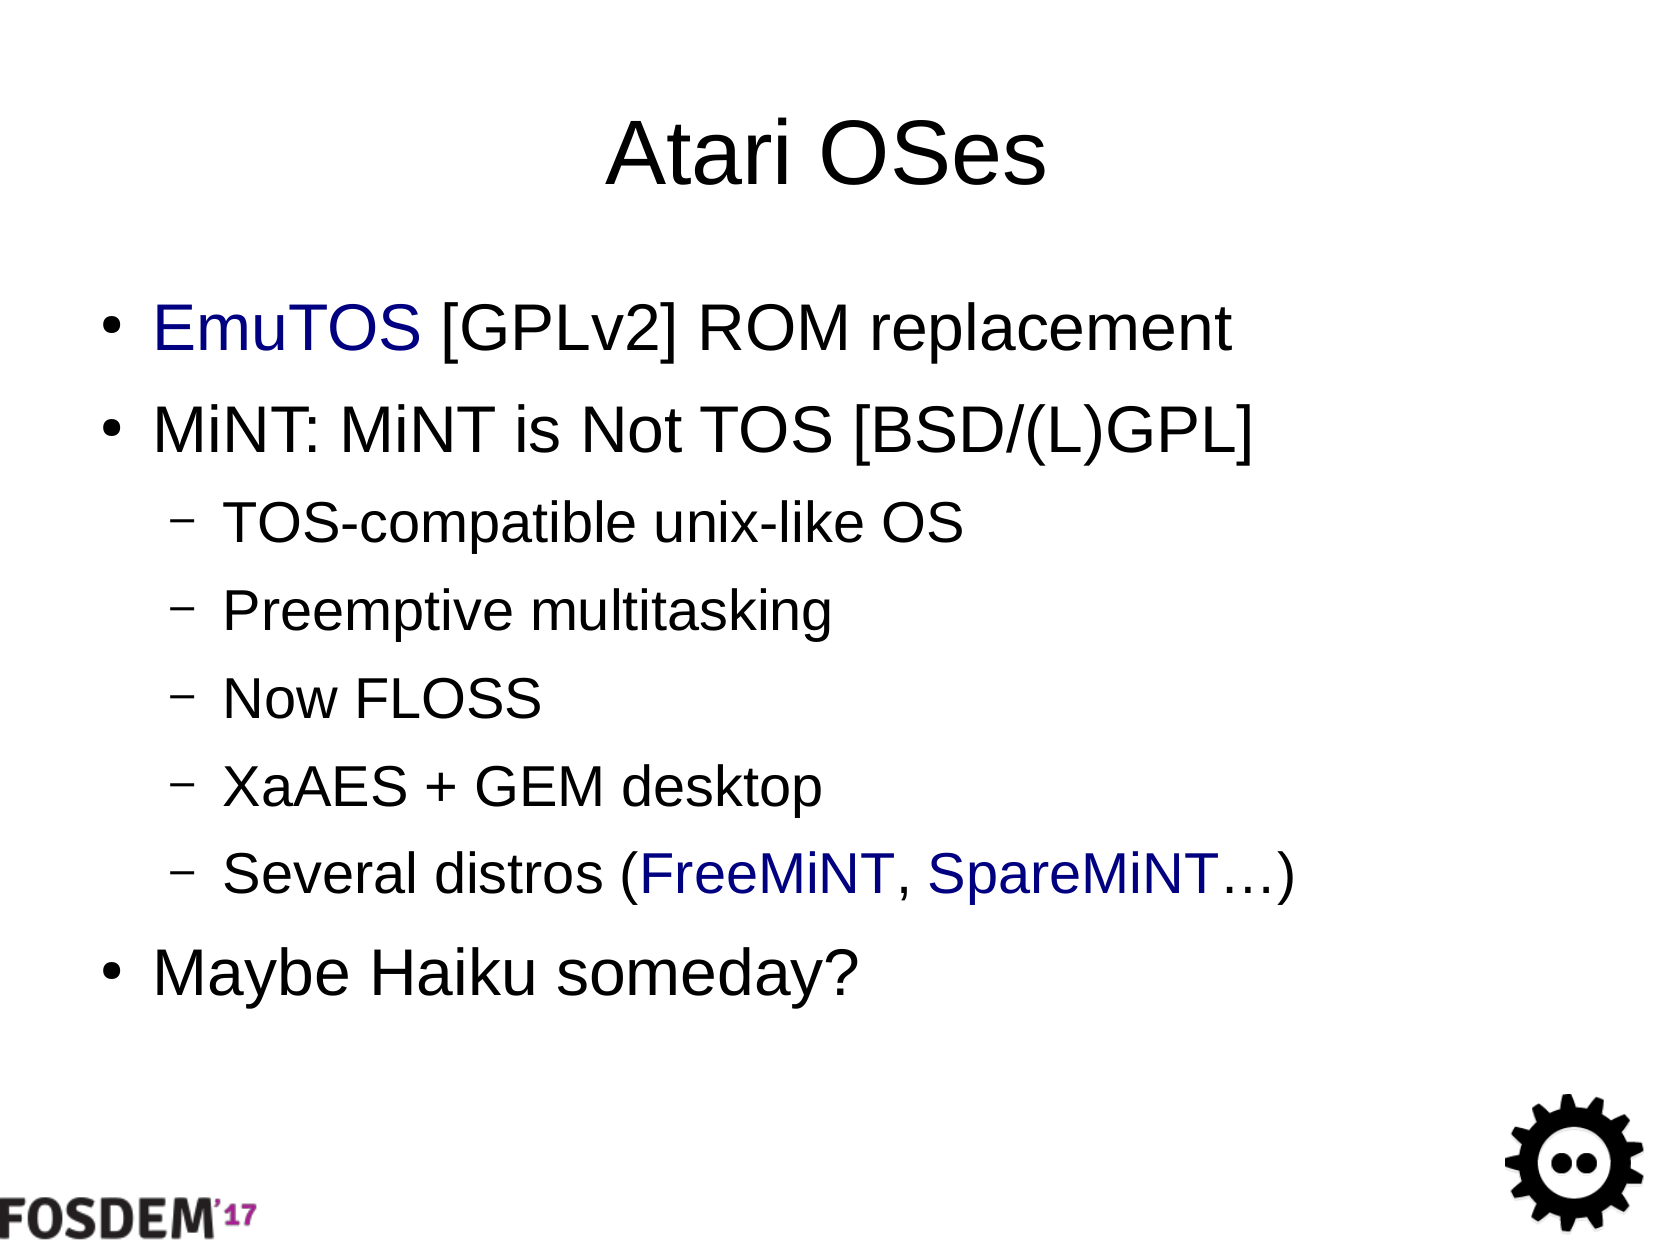

# Atari OSes
EmuTOS [GPLv2] ROM replacement
MiNT: MiNT is Not TOS [BSD/(L)GPL]
TOS-compatible unix-like OS
Preemptive multitasking
Now FLOSS
XaAES + GEM desktop
Several distros (FreeMiNT, SpareMiNT…)
Maybe Haiku someday?